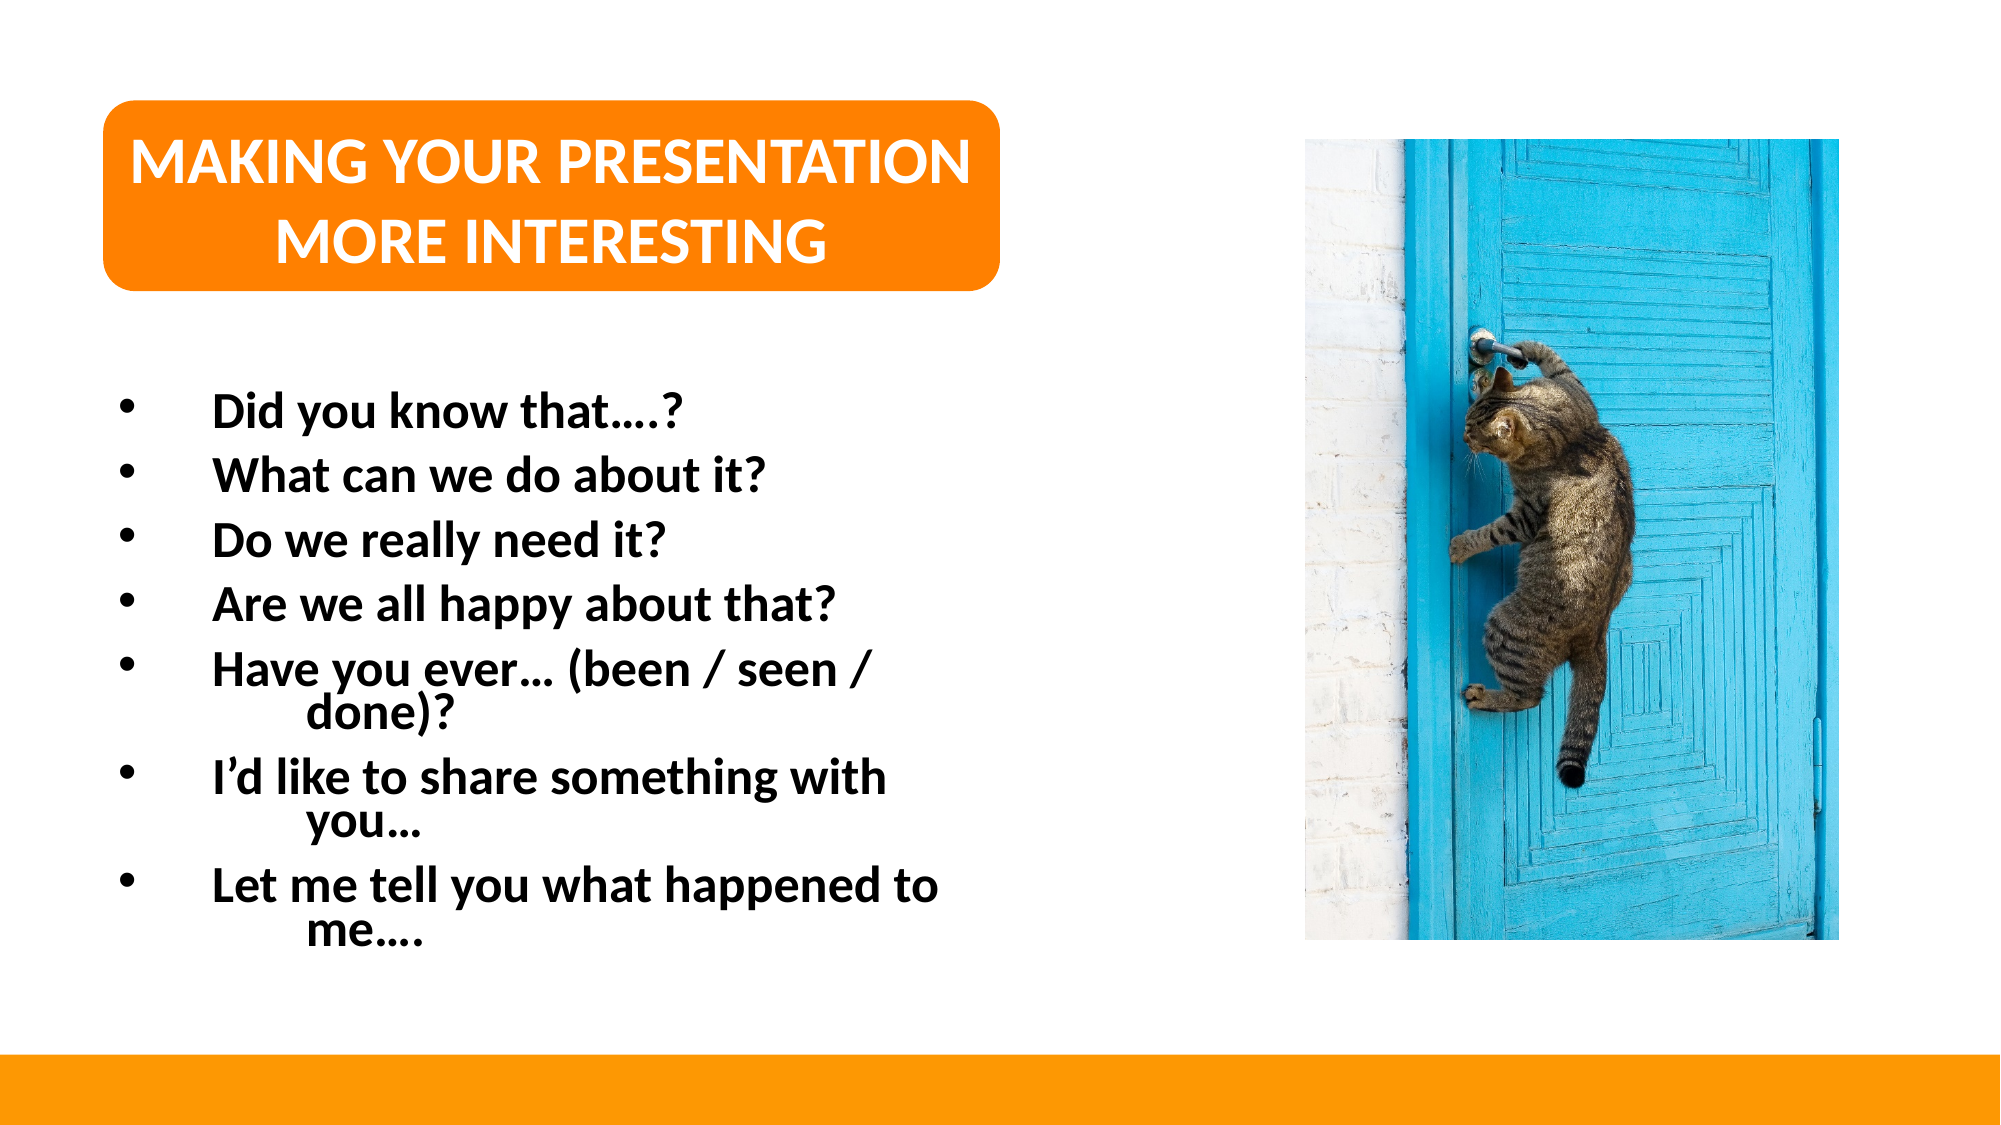

MAKING YOUR PRESENTATION MORE INTERESTING
# Did you know that….?
What can we do about it?
Do we really need it?
Are we all happy about that?
Have you ever… (been / seen / done)?
I’d like to share something with you…
Let me tell you what happened to me….